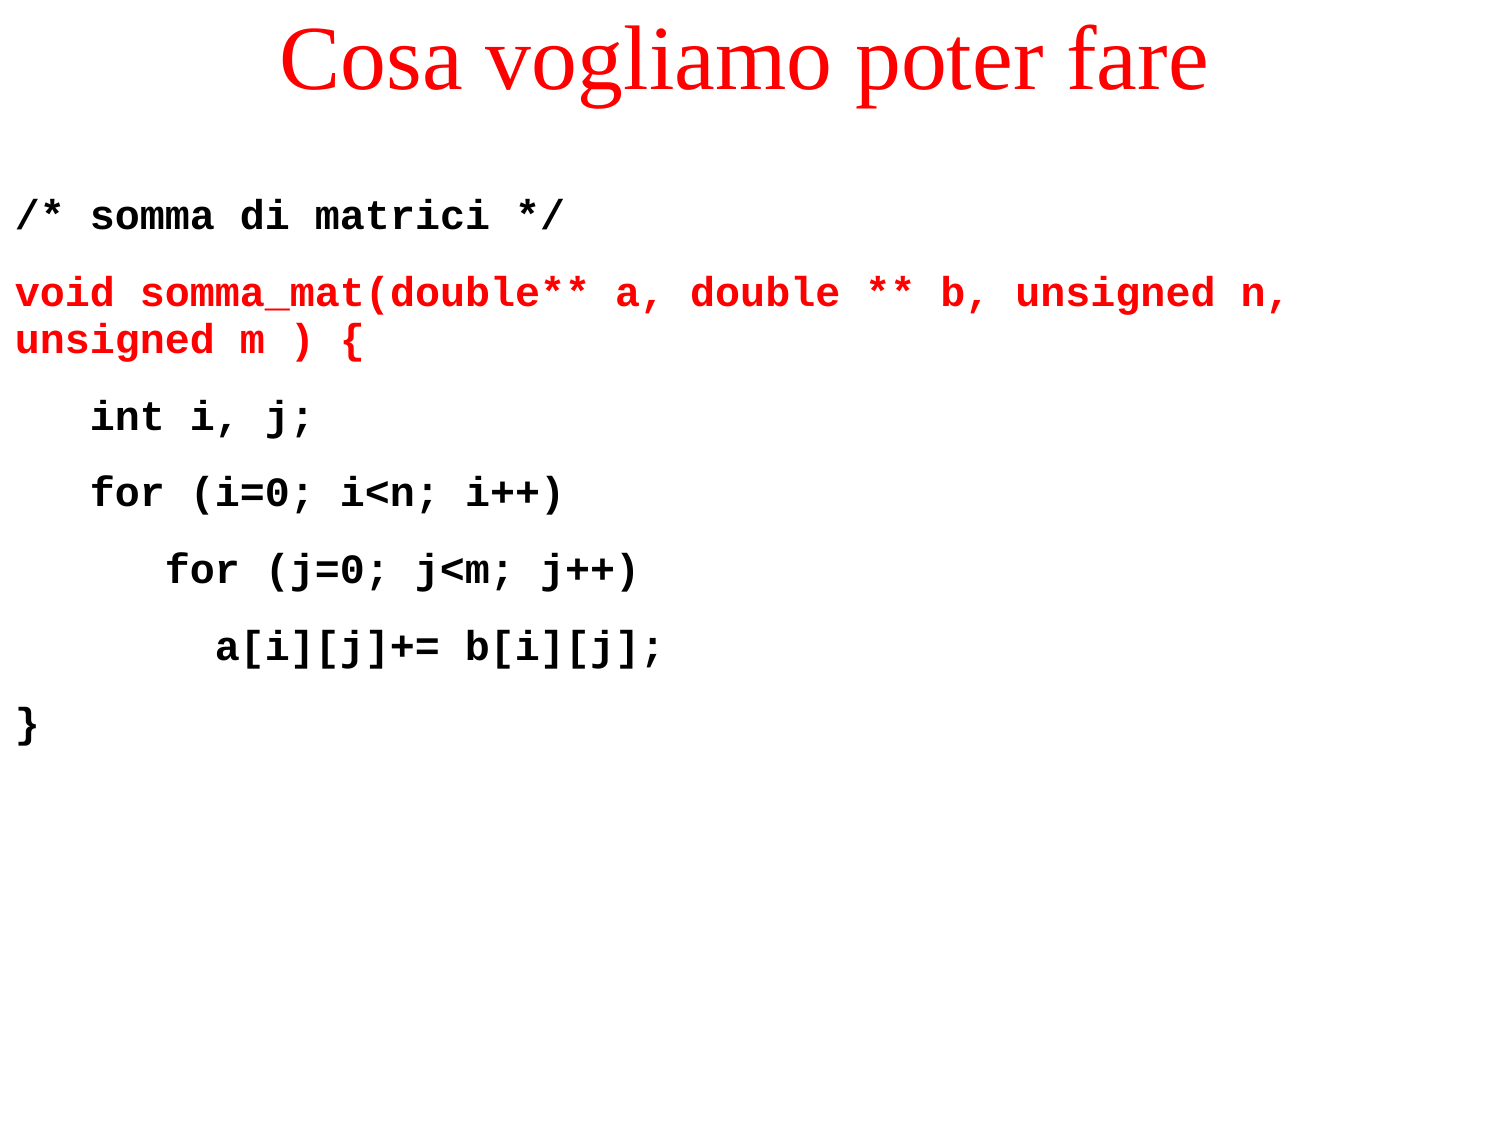

# Cosa vogliamo poter fare
/* somma di matrici */
void somma_mat(double** a, double ** b, unsigned n, unsigned m ) {
 int i, j;
 for (i=0; i<n; i++)
 for (j=0; j<m; j++)
 a[i][j]+= b[i][j];
}